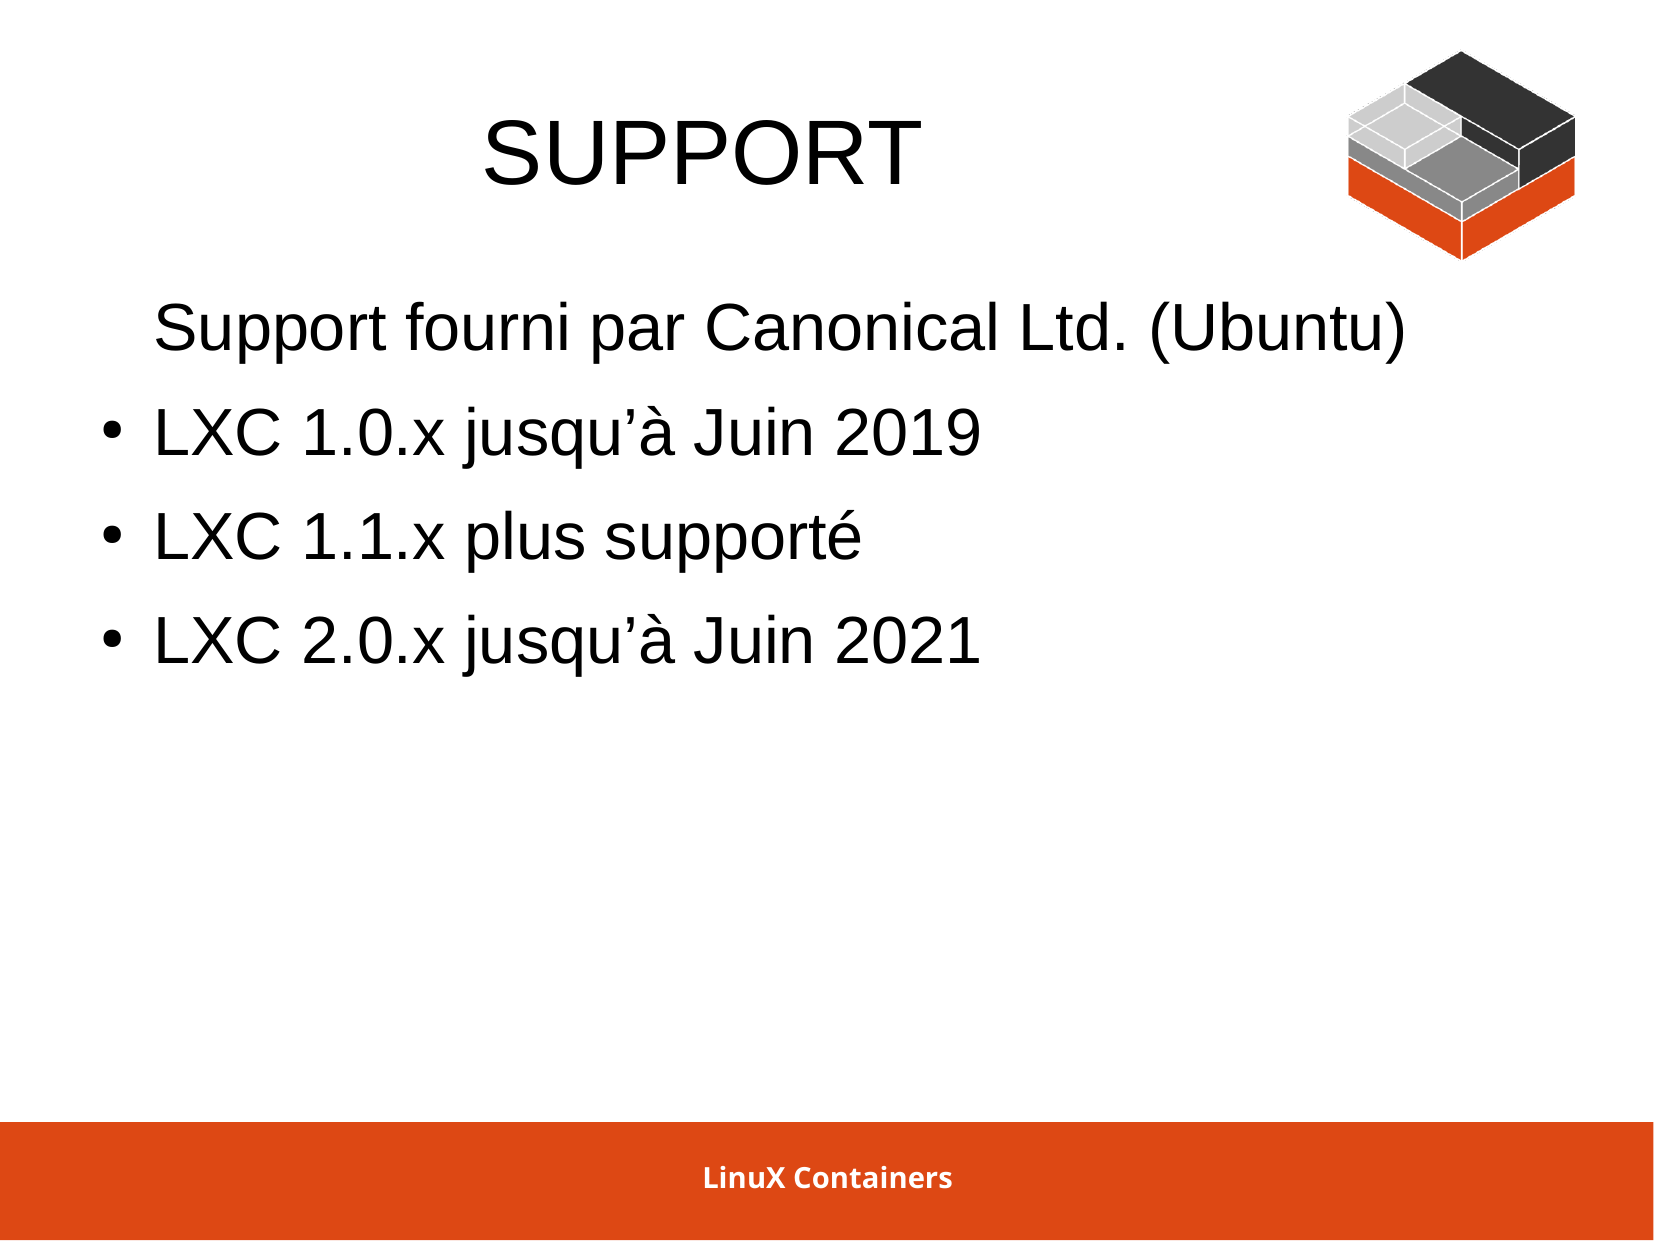

# SUPPORT
Support fourni par Canonical Ltd. (Ubuntu)
LXC 1.0.x jusqu’à Juin 2019
LXC 1.1.x plus supporté
LXC 2.0.x jusqu’à Juin 2021
LinuX Containers